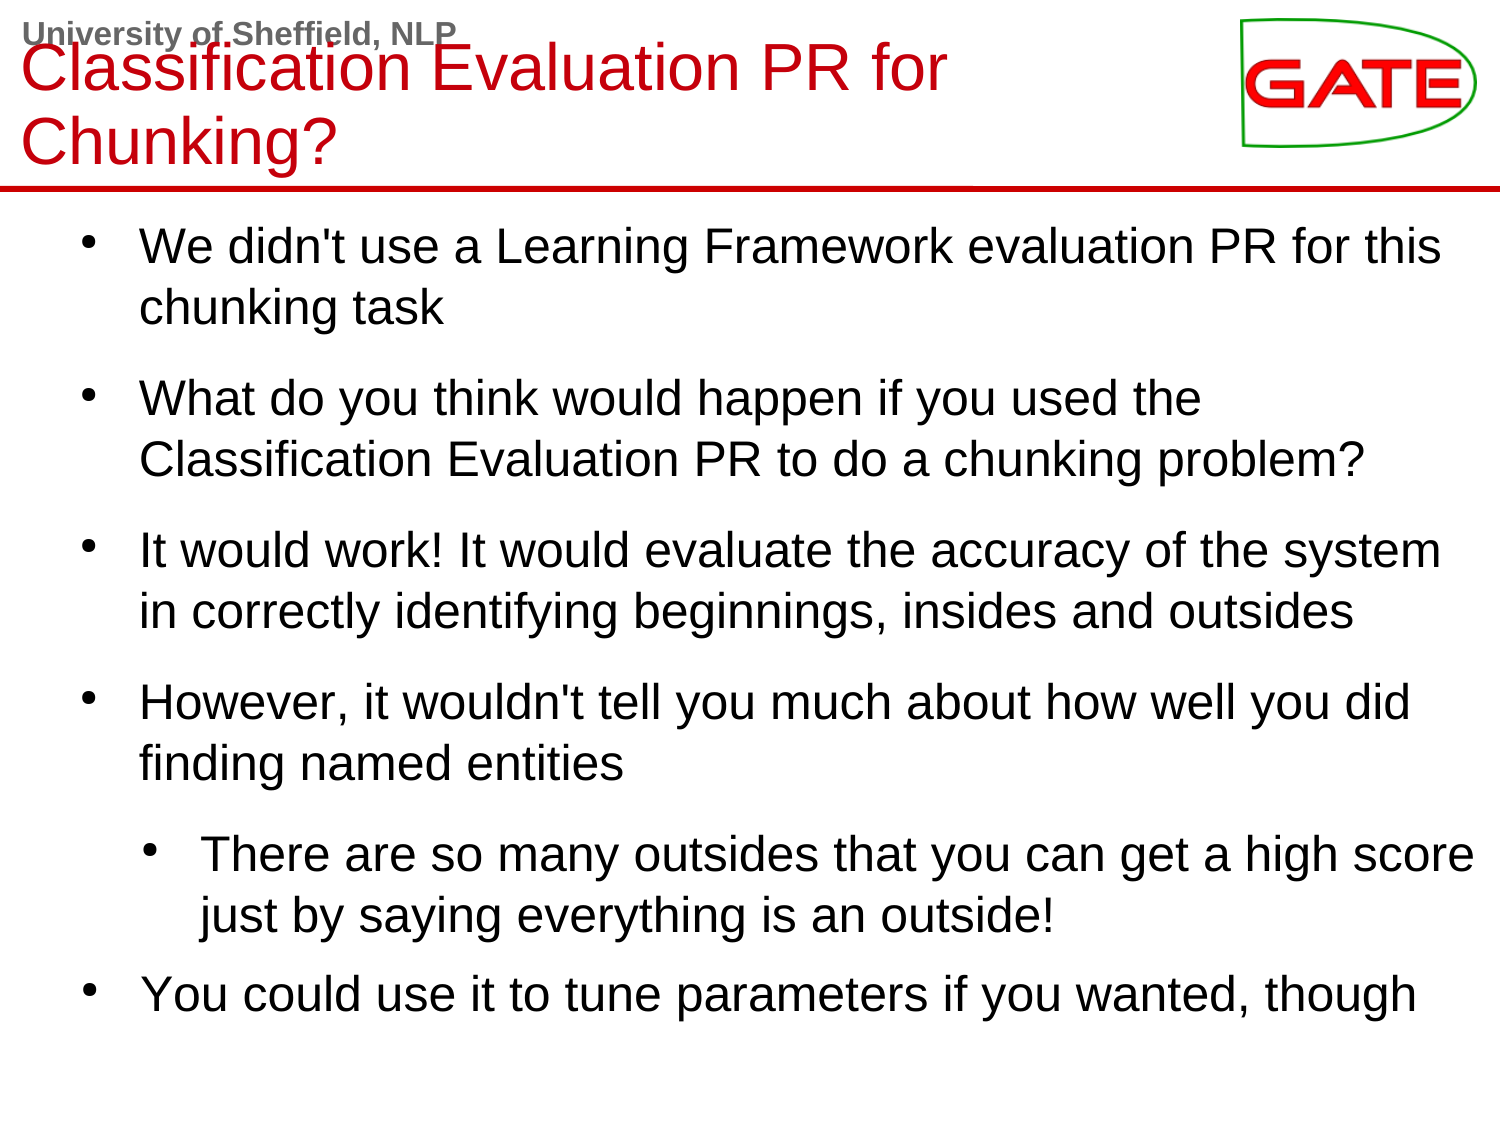

# Classification Evaluation PR for Chunking?
We didn't use a Learning Framework evaluation PR for this chunking task
What do you think would happen if you used the Classification Evaluation PR to do a chunking problem?
It would work! It would evaluate the accuracy of the system in correctly identifying beginnings, insides and outsides
However, it wouldn't tell you much about how well you did finding named entities
There are so many outsides that you can get a high score just by saying everything is an outside!
You could use it to tune parameters if you wanted, though